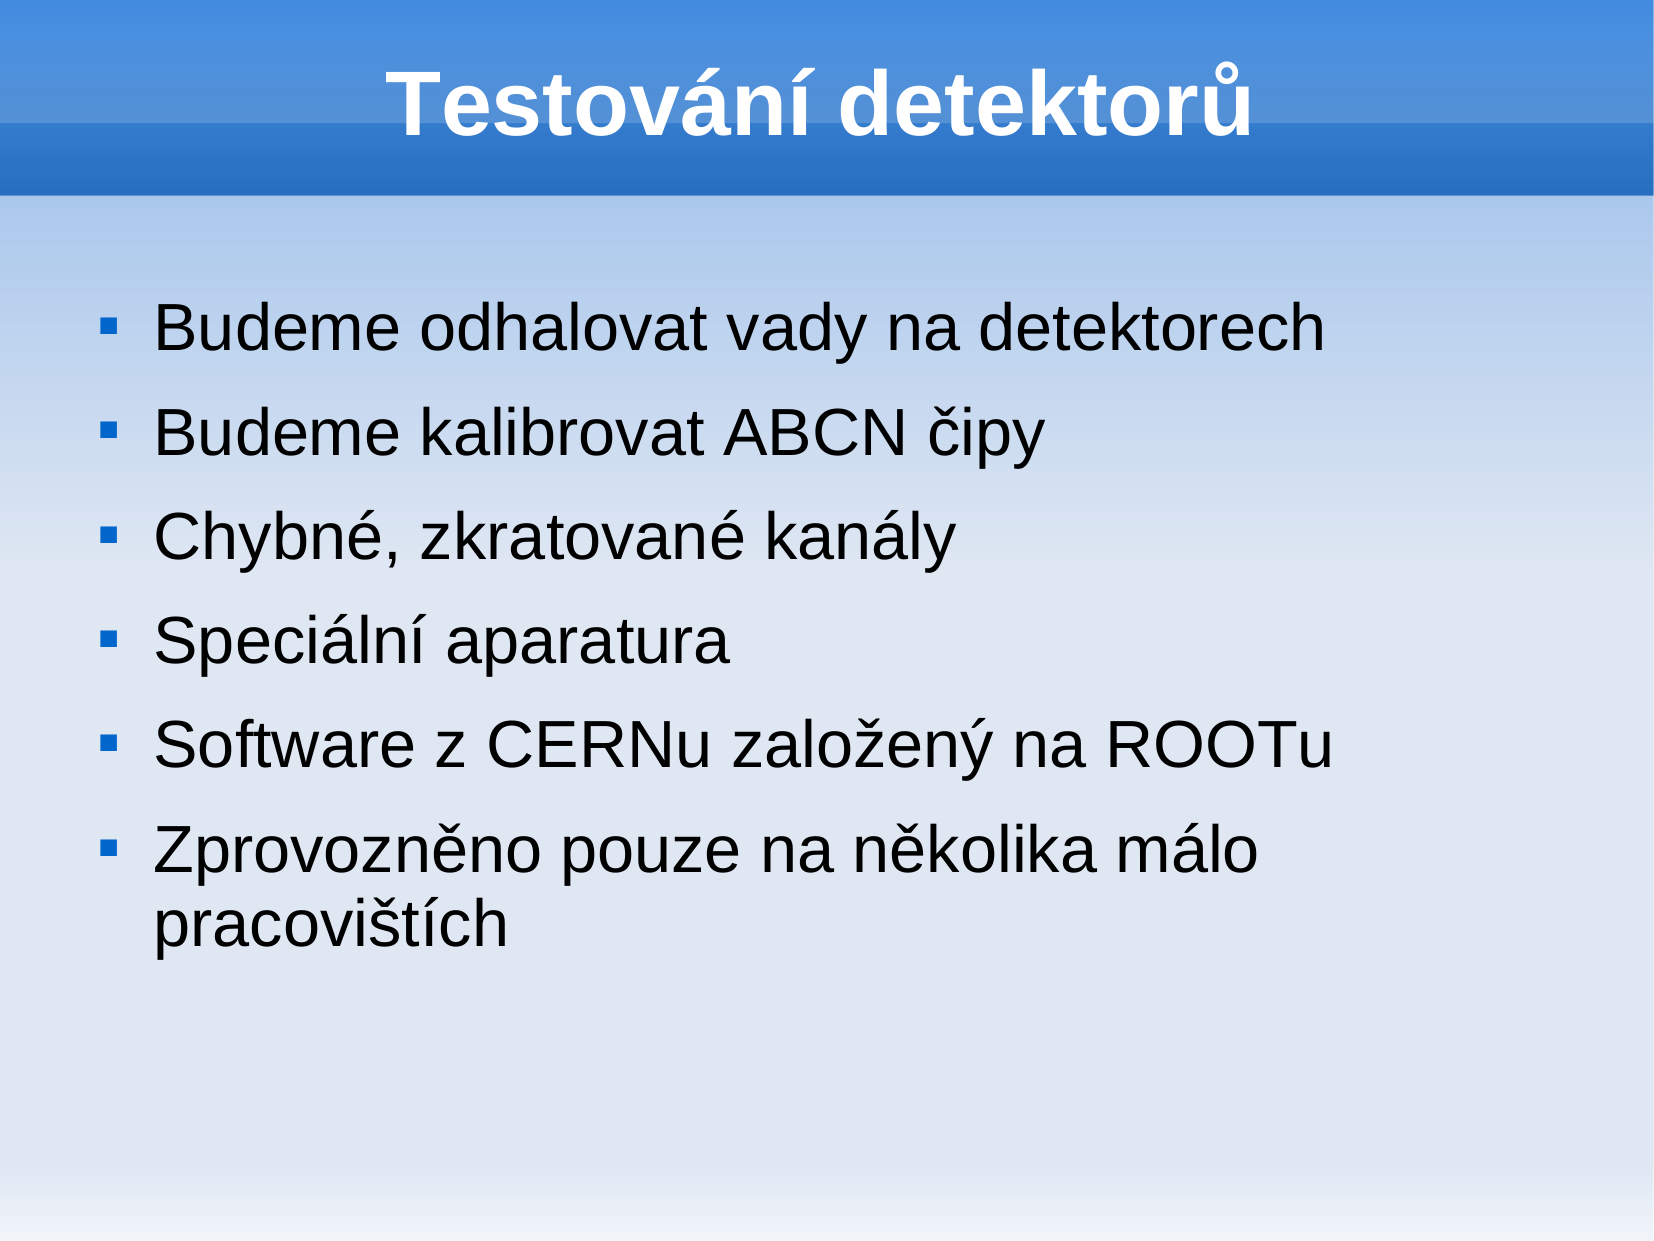

# Testování detektorů
Budeme odhalovat vady na detektorech
Budeme kalibrovat ABCN čipy
Chybné, zkratované kanály
Speciální aparatura
Software z CERNu založený na ROOTu
Zprovozněno pouze na několika málo pracovištích